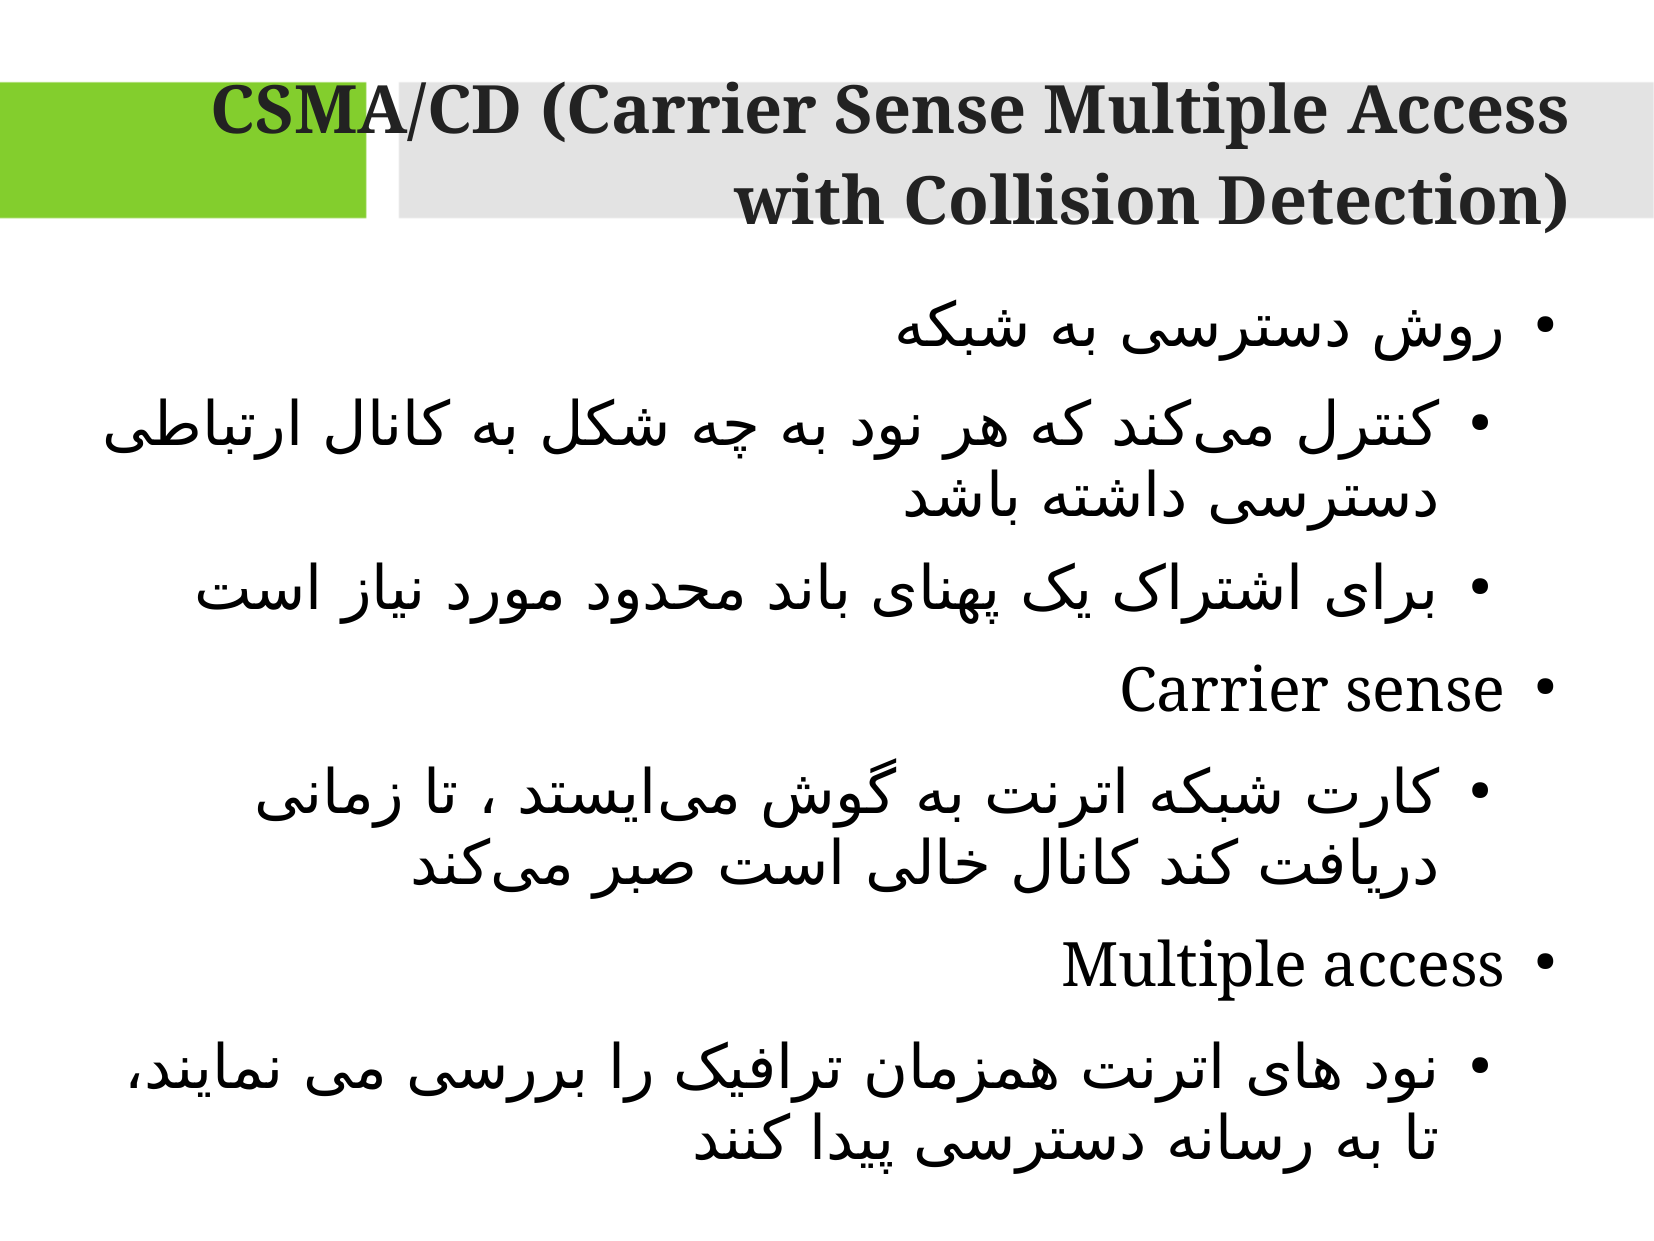

# CSMA/CD (Carrier Sense Multiple Access with Collision Detection)
روش دسترسی به شبکه
کنترل می‌کند که هر نود به چه شکل به کانال ارتباطی دسترسی داشته باشد
برای اشتراک یک پهنای باند محدود مورد نیاز است
Carrier sense
کارت شبکه اترنت به گوش می‌ایستد ، تا زمانی دریافت کند کانال خالی است صبر می‌کند
Multiple access
نود های اترنت همزمان ترافیک را بررسی می‌ نمایند، تا به رسانه دسترسی پیدا کنند